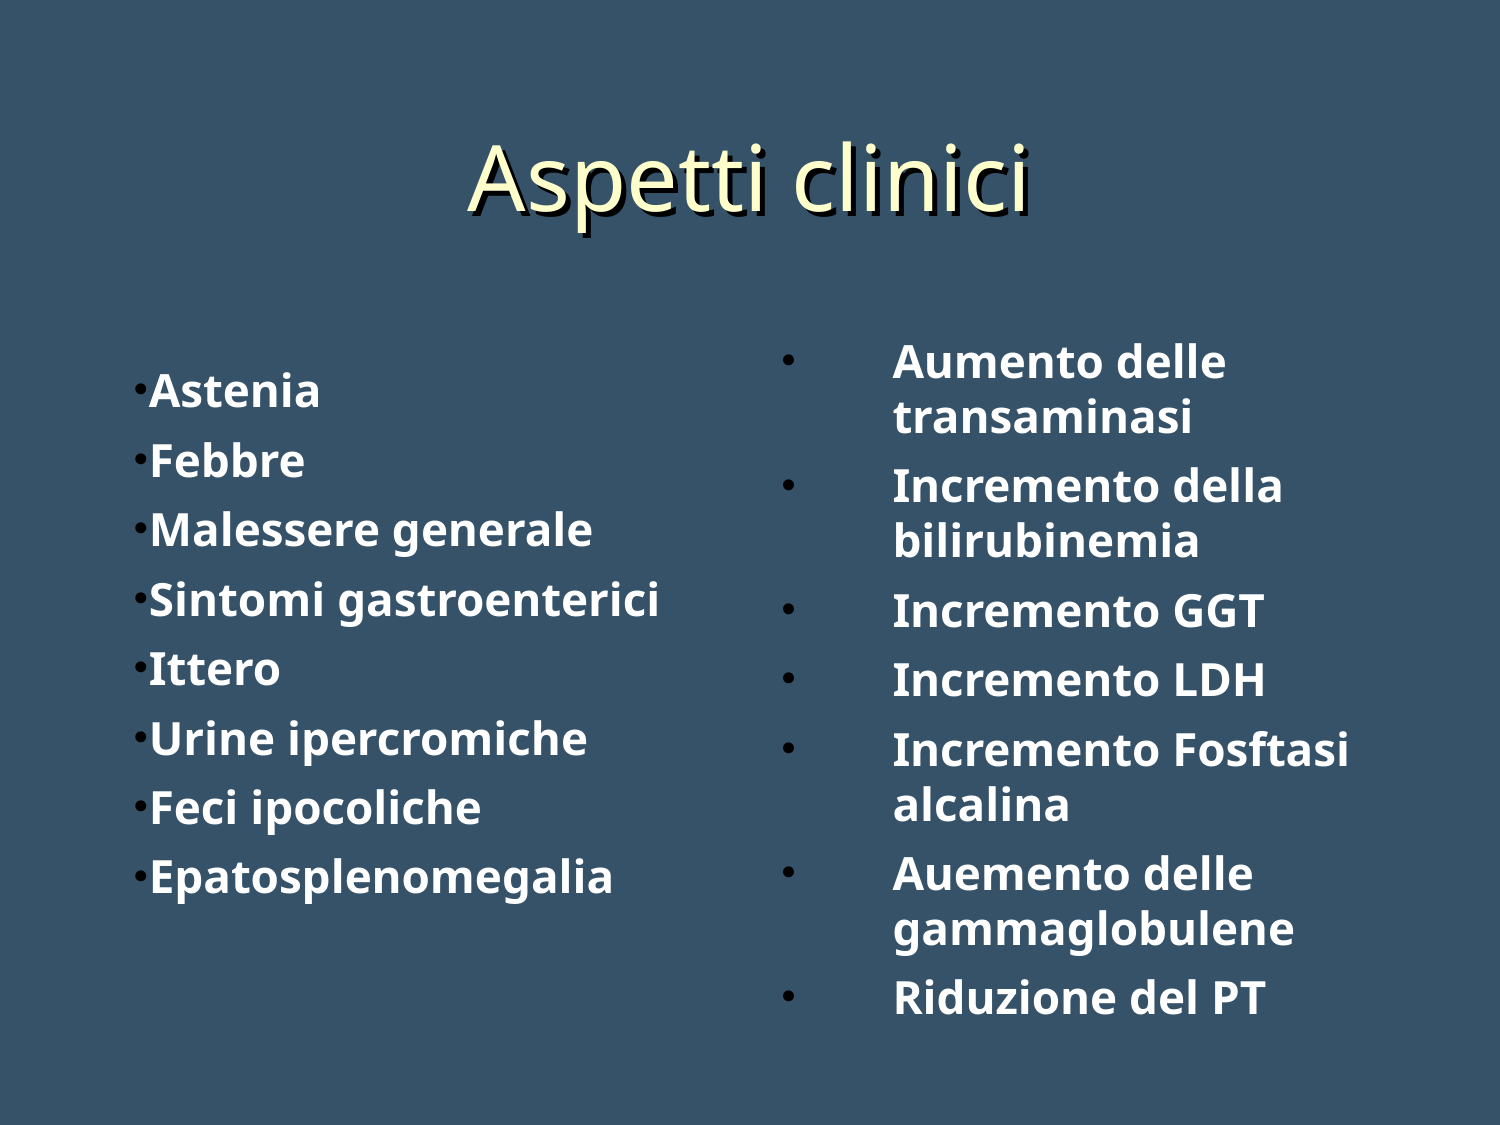

#
Aspetti clinici
Aumento delle transaminasi
Incremento della bilirubinemia
Incremento GGT
Incremento LDH
Incremento Fosftasi alcalina
Auemento delle gammaglobulene
Riduzione del PT
Astenia
Febbre
Malessere generale
Sintomi gastroenterici
Ittero
Urine ipercromiche
Feci ipocoliche
Epatosplenomegalia